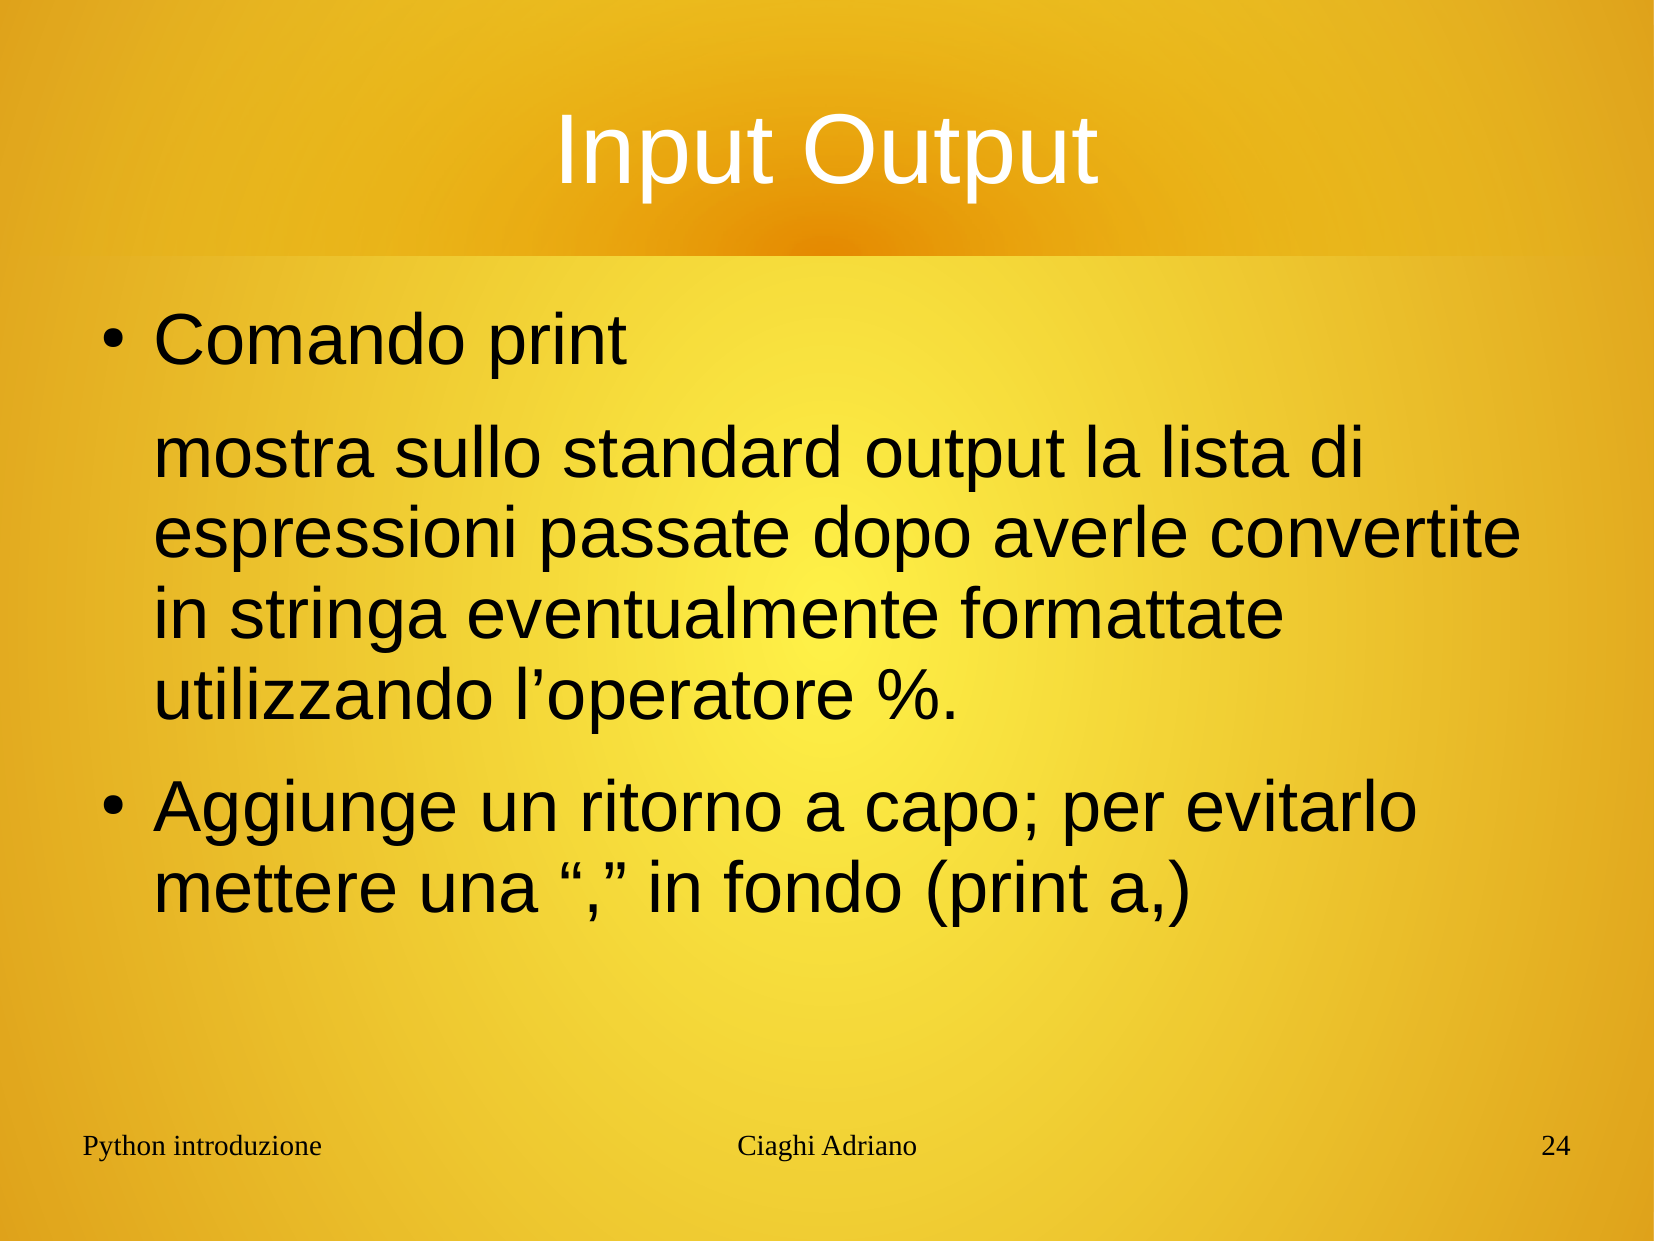

# Input Output
Comando print
mostra sullo standard output la lista di espressioni passate dopo averle convertite in stringa eventualmente formattate utilizzando l’operatore %.
Aggiunge un ritorno a capo; per evitarlo mettere una “,” in fondo (print a,)
Python introduzione
Ciaghi Adriano
24